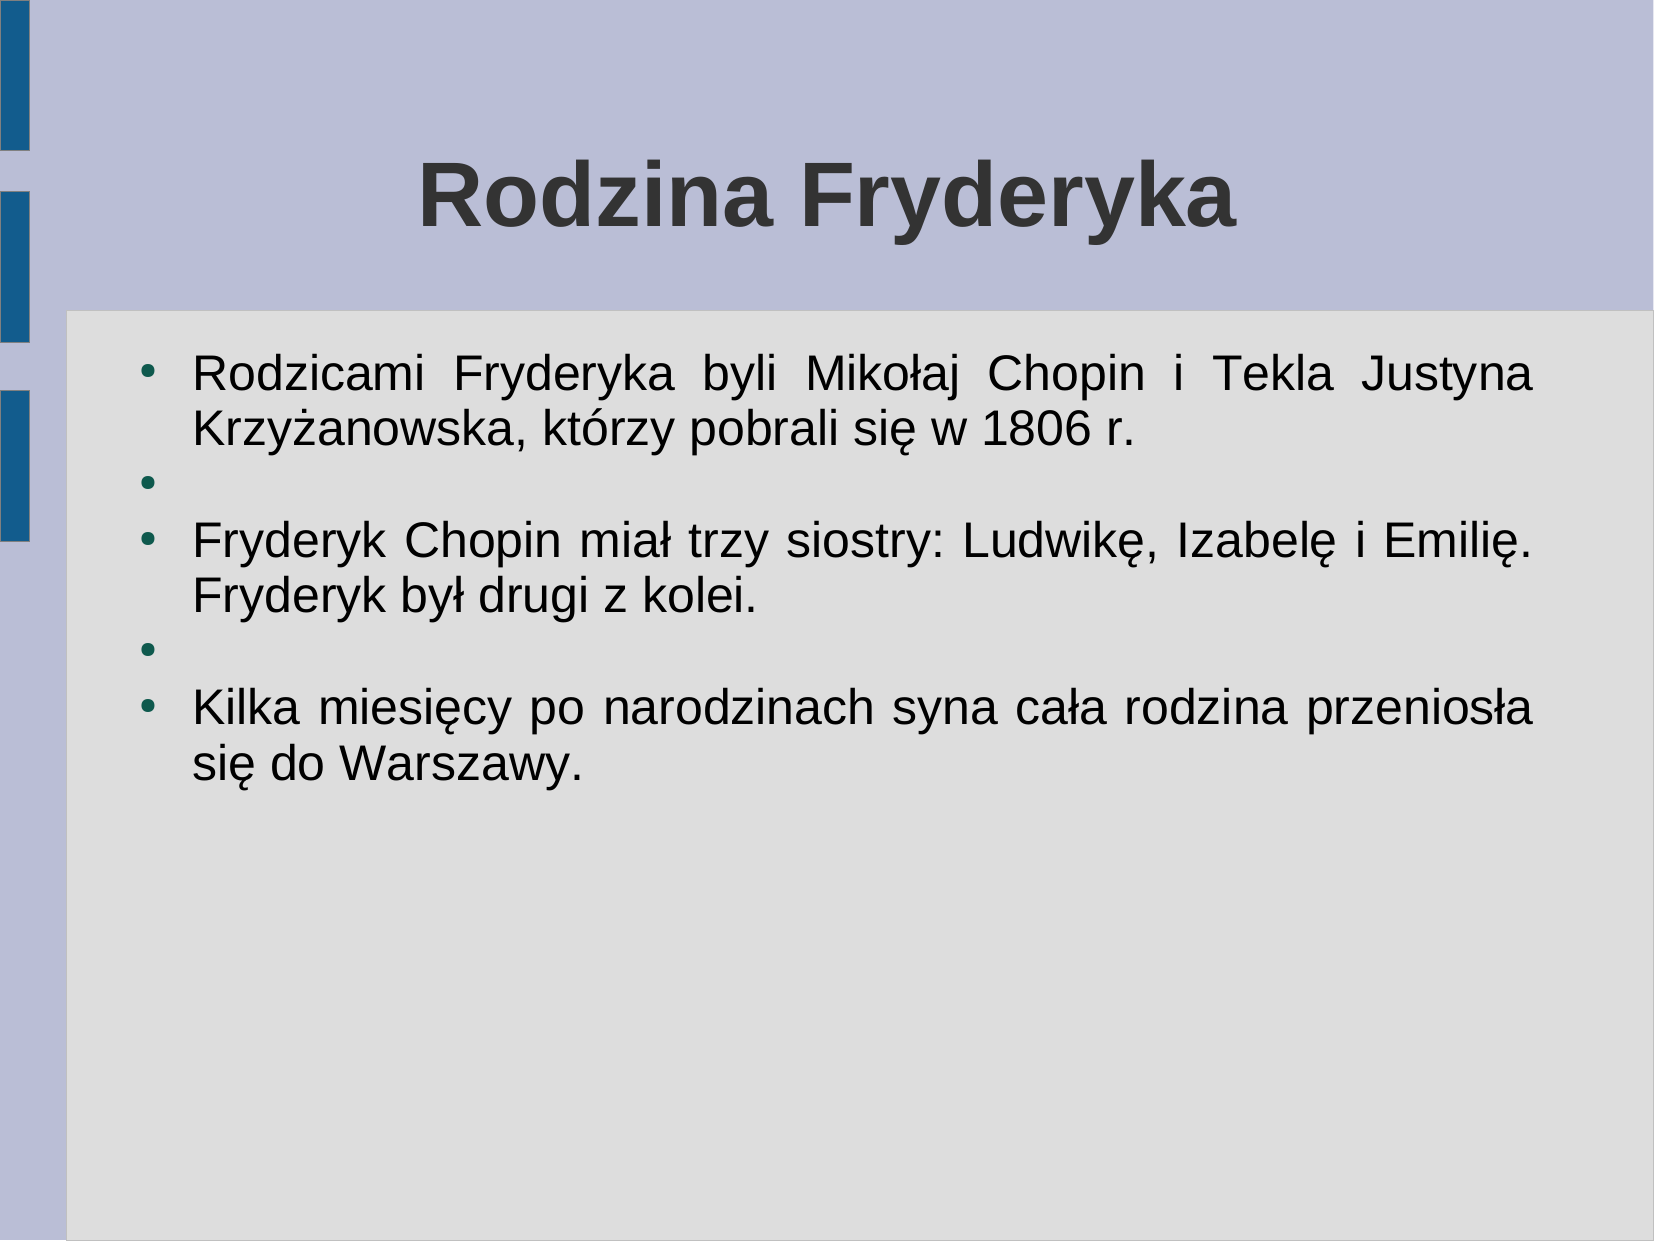

# Rodzina Fryderyka
Rodzicami Fryderyka byli Mikołaj Chopin i Tekla Justyna Krzyżanowska, którzy pobrali się w 1806 r.
Fryderyk Chopin miał trzy siostry: Ludwikę, Izabelę i Emilię. Fryderyk był drugi z kolei.
Kilka miesięcy po narodzinach syna cała rodzina przeniosła się do Warszawy.